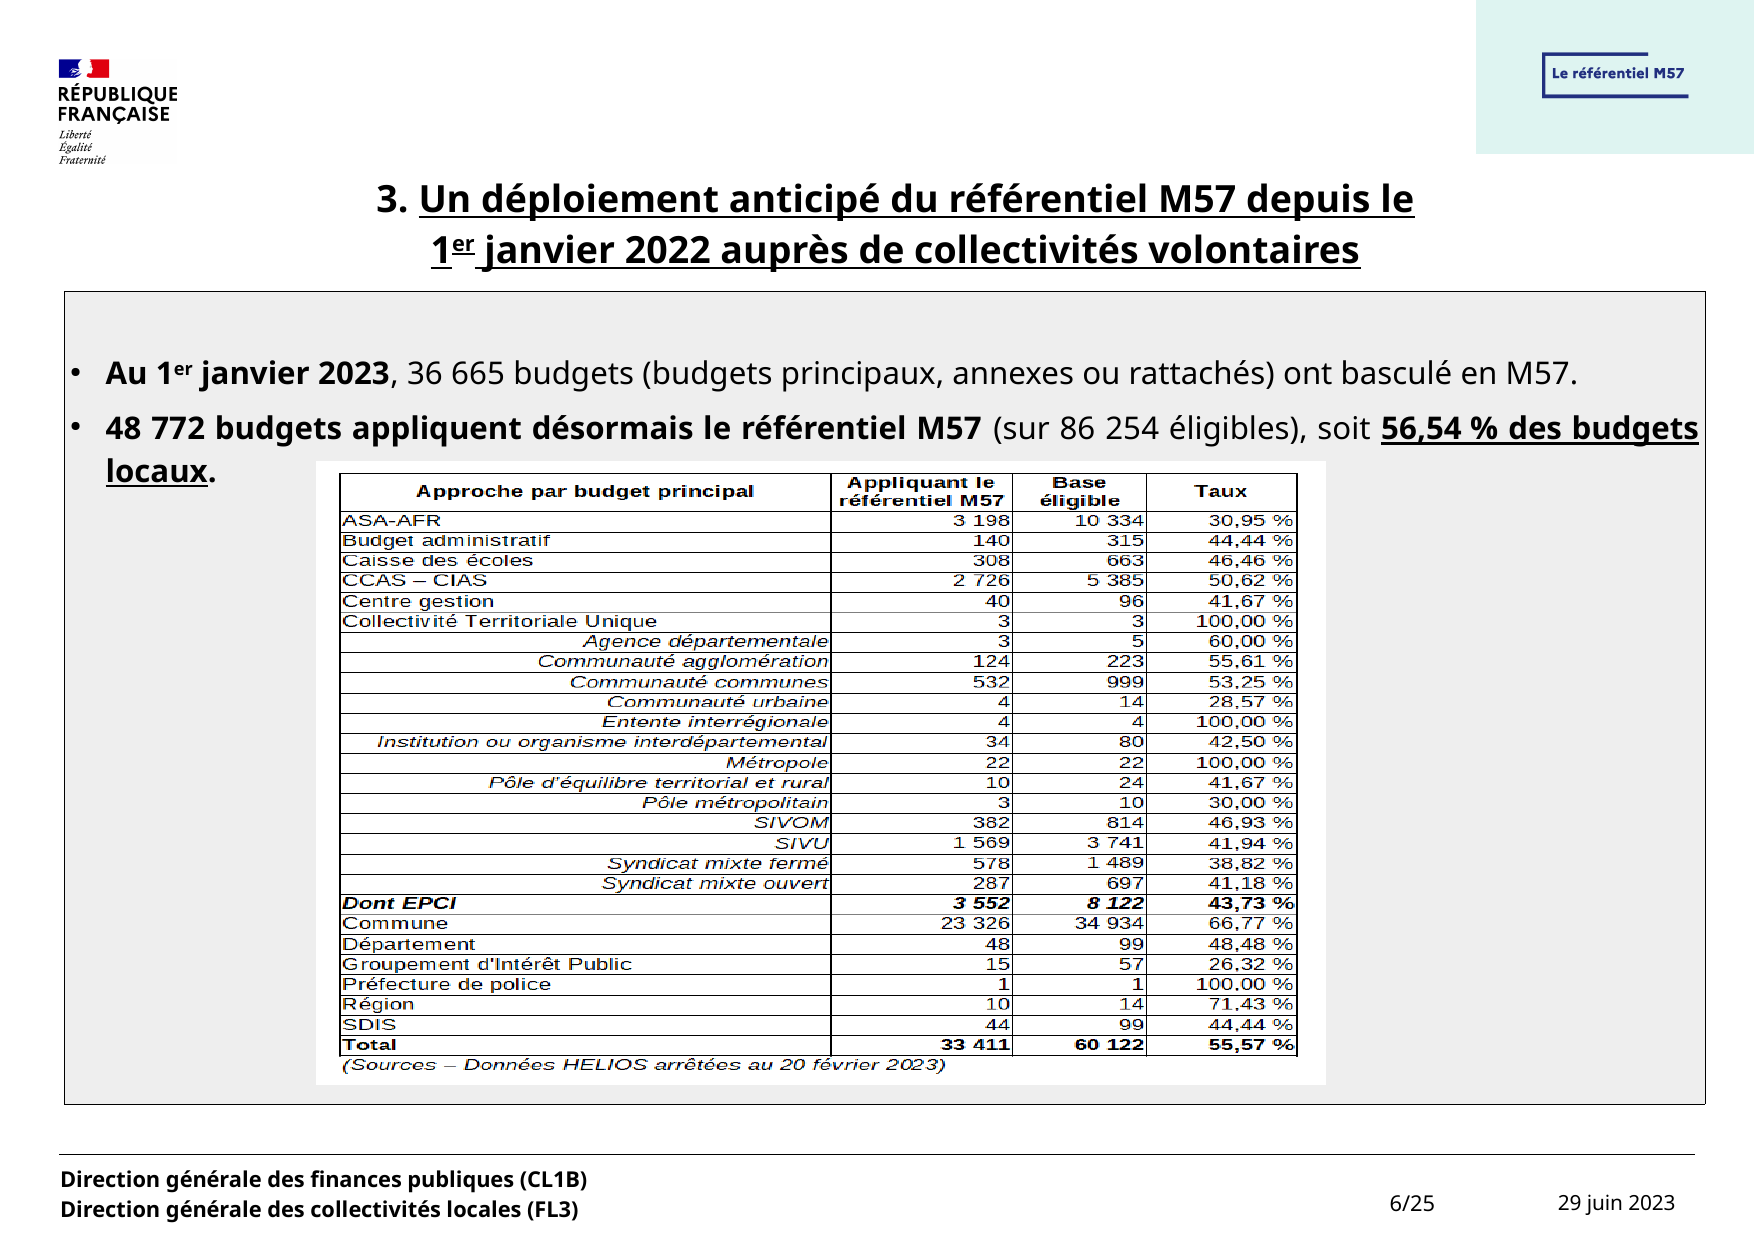

3. Un déploiement anticipé du référentiel M57 depuis le
1er janvier 2022 auprès de collectivités volontaires
| Au 1er janvier 2023, 36 665 budgets (budgets principaux, annexes ou rattachés) ont basculé en M57. 48 772 budgets appliquent désormais le référentiel M57 (sur 86 254 éligibles), soit 56,54 % des budgets locaux. |
| --- |